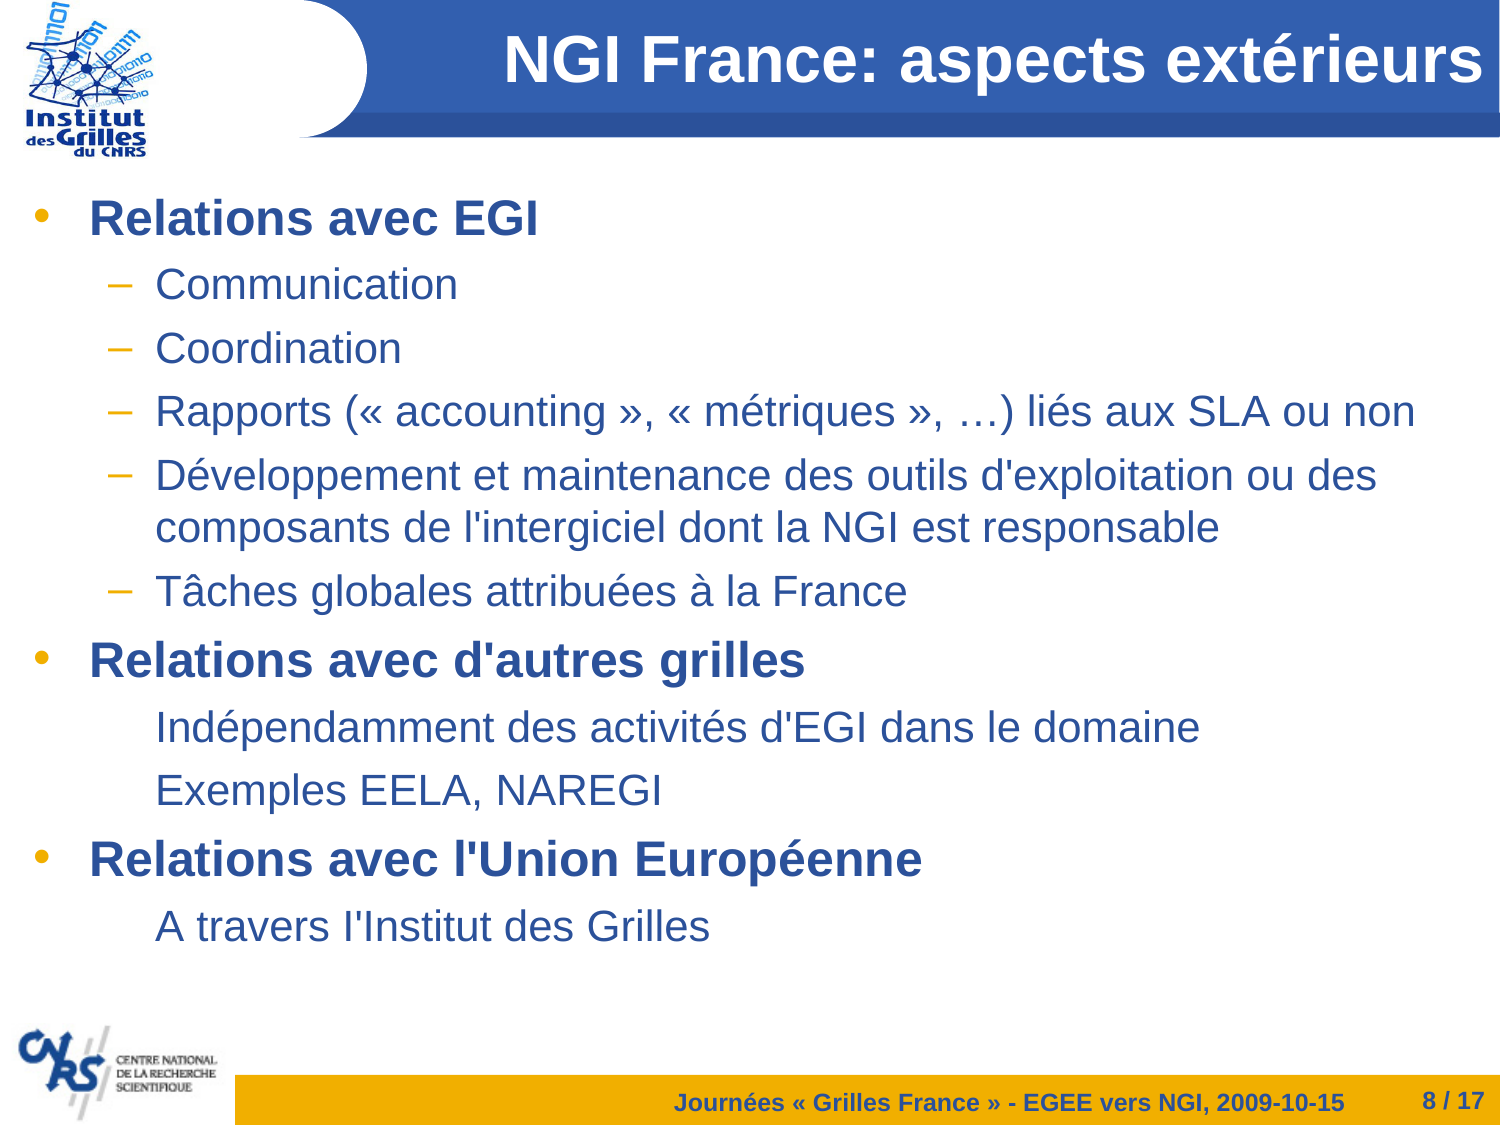

# NGI France: aspects extérieurs
Relations avec EGI
Communication
Coordination
Rapports (« accounting », « métriques », …) liés aux SLA ou non
Développement et maintenance des outils d'exploitation ou des composants de l'intergiciel dont la NGI est responsable
Tâches globales attribuées à la France
Relations avec d'autres grilles
Indépendamment des activités d'EGI dans le domaine
Exemples EELA, NAREGI
Relations avec l'Union Européenne
A travers I'Institut des Grilles
Journées « Grilles France » - EGEE vers NGI, 2009-10-15